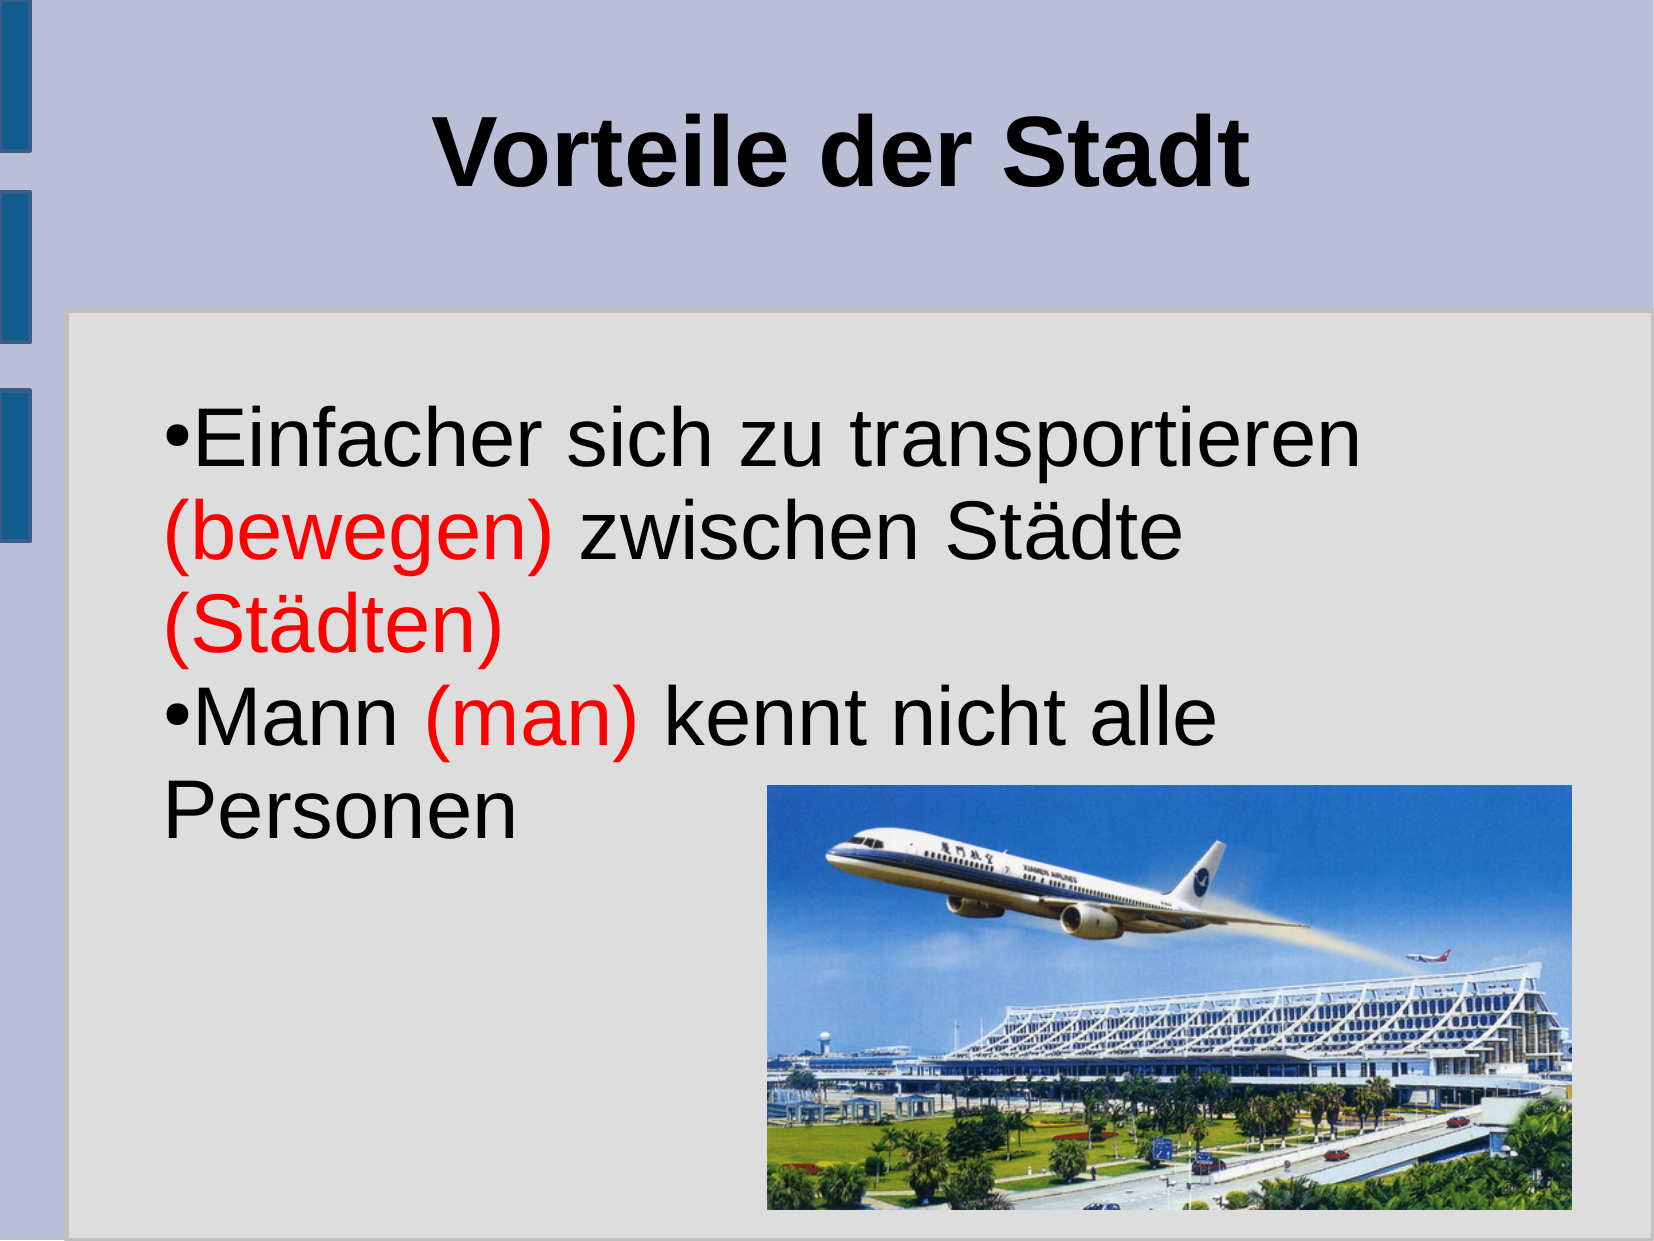

Vorteile der Stadt
Einfacher sich zu transportieren (bewegen) zwischen Städte (Städten)
Mann (man) kennt nicht alle Personen